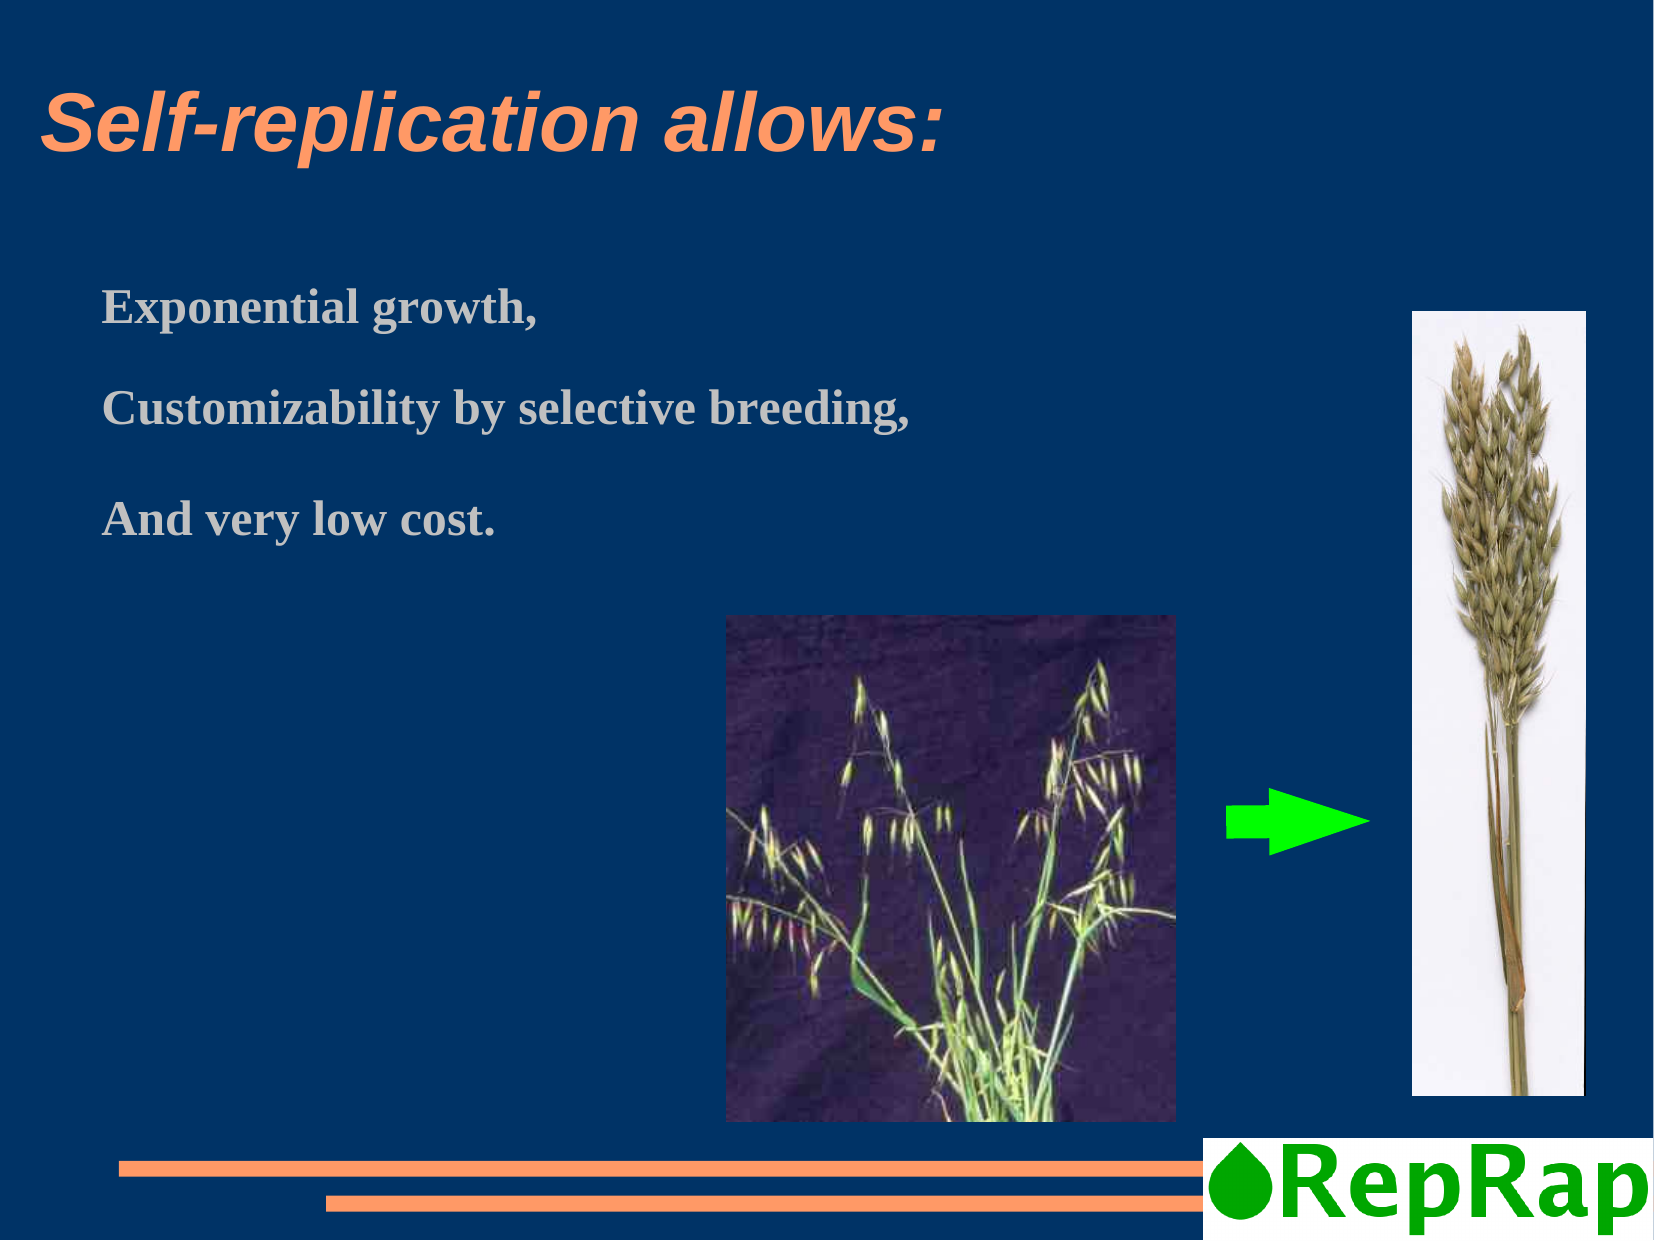

# Self-replication allows:
 Exponential growth,
 Customizability by selective breeding,
 And very low cost.